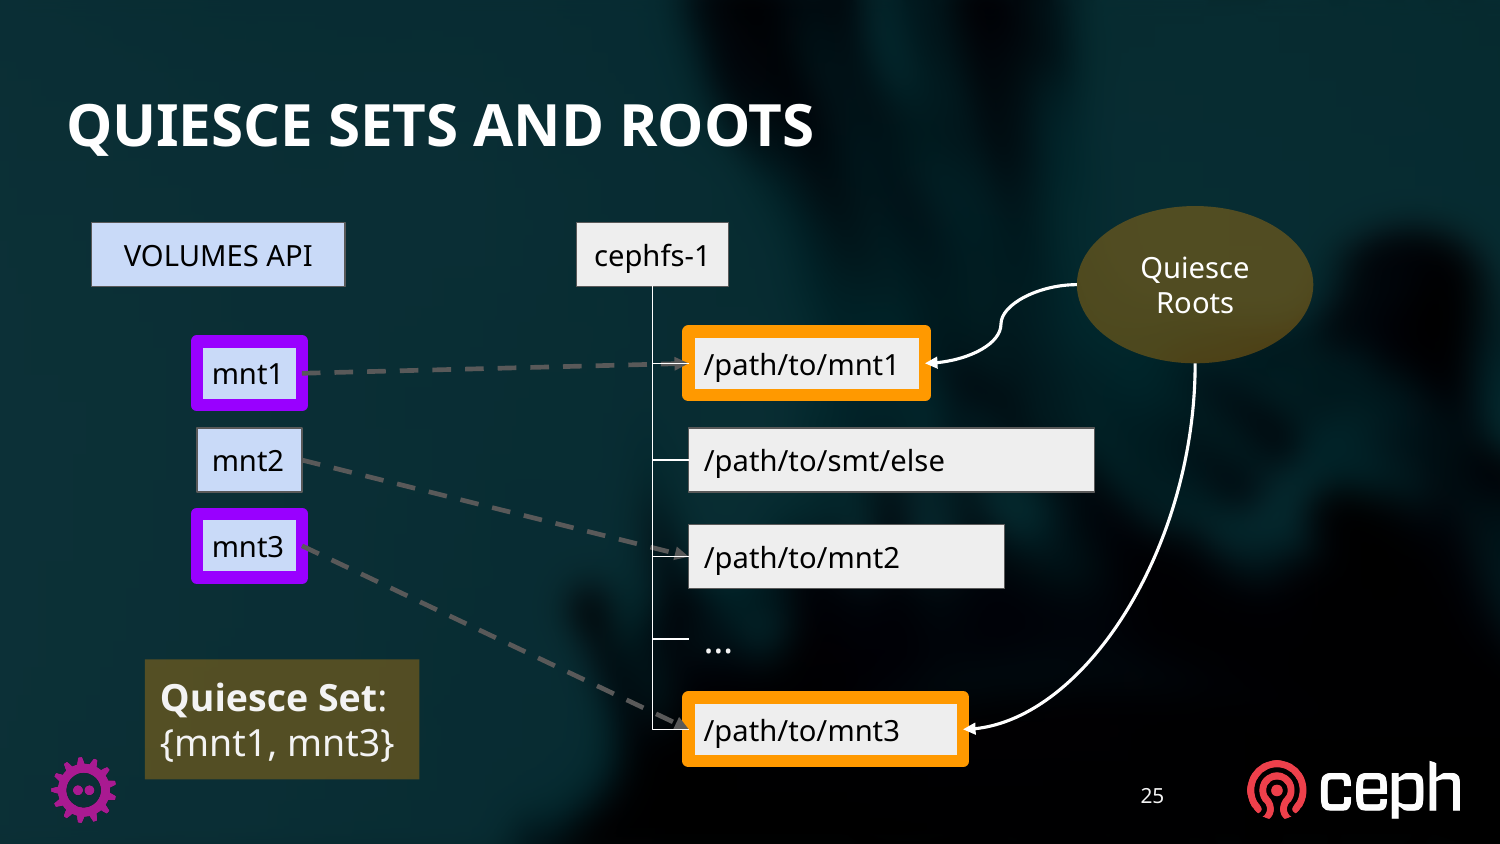

# QUIESCE SETS AND ROOTS
Quiesce
Roots
VOLUMES API
cephfs-1
/path/to/mnt1
mnt1
mnt2
/path/to/smt/else
mnt3
/path/to/mnt2
…
Quiesce Set: {mnt1, mnt3}
/path/to/mnt3